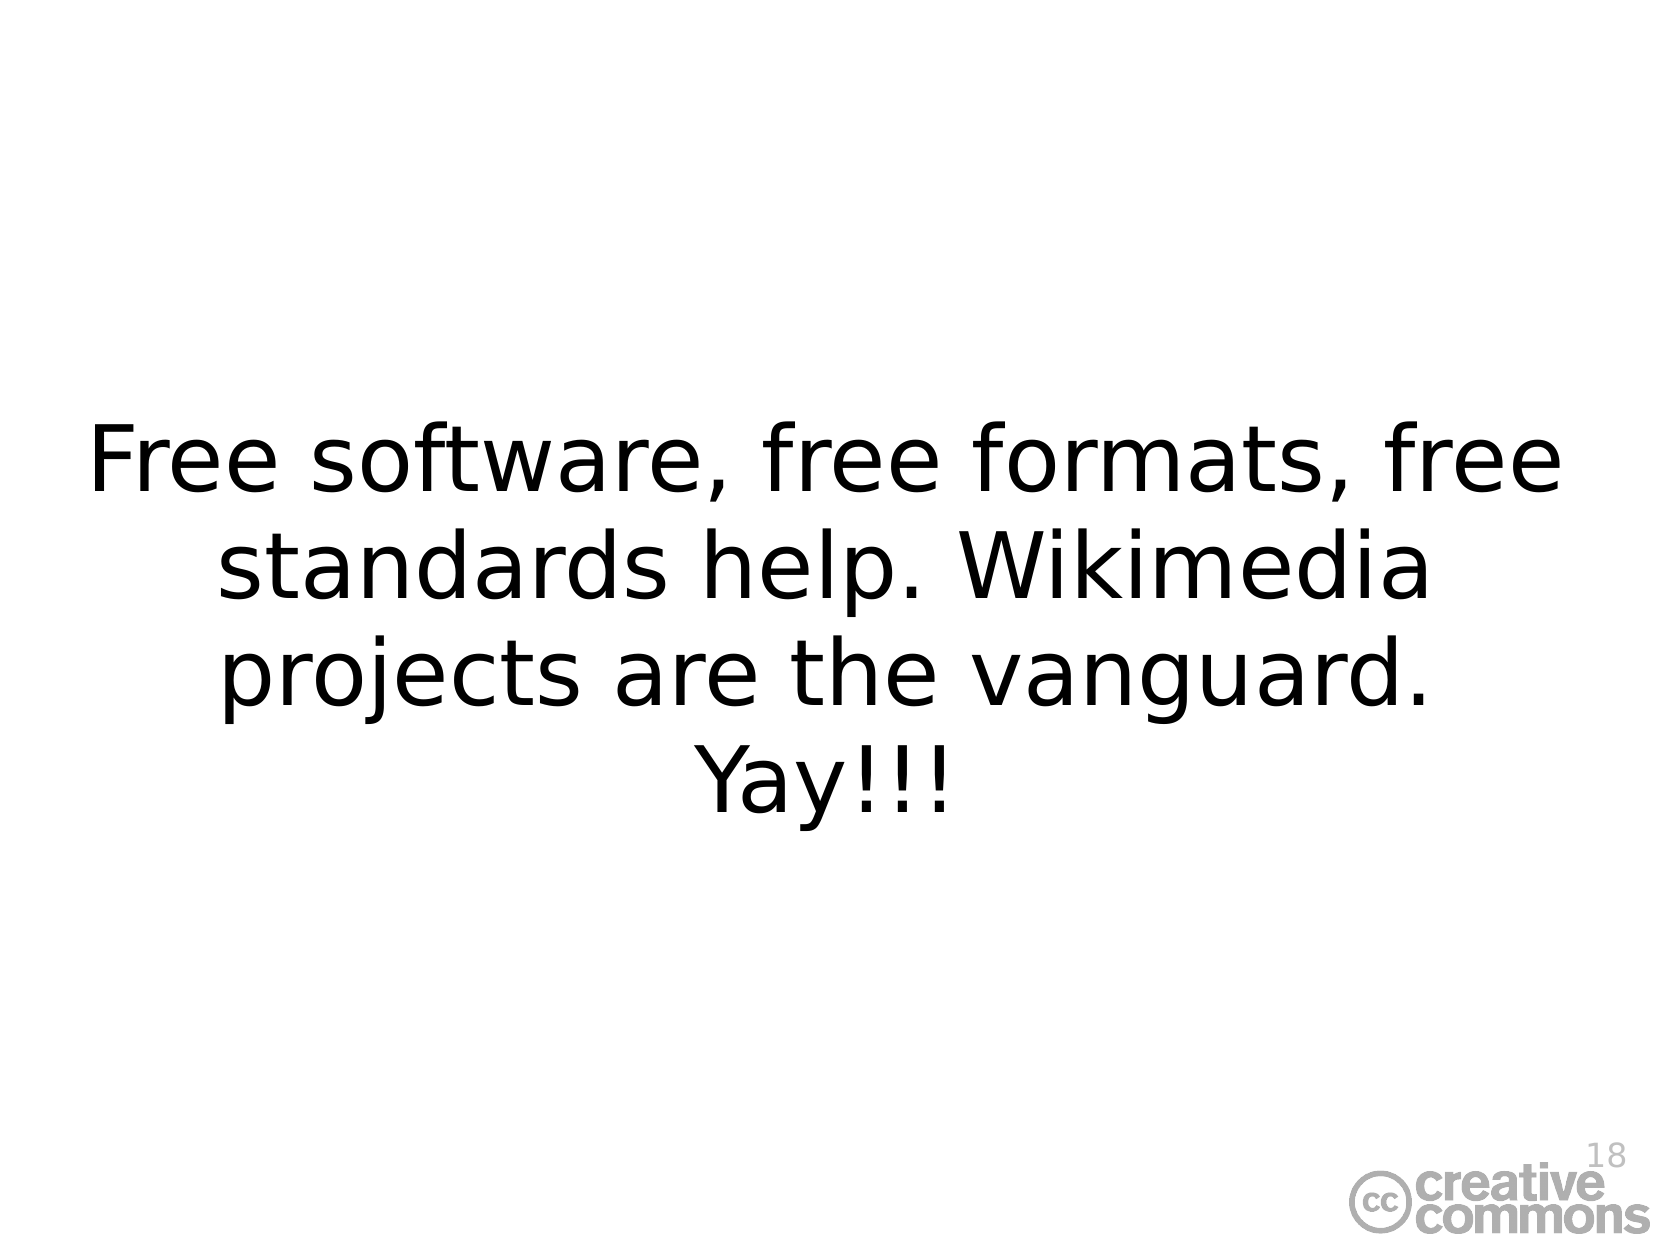

# Free software, free formats, free standards help. Wikimedia projects are the vanguard. Yay!!!